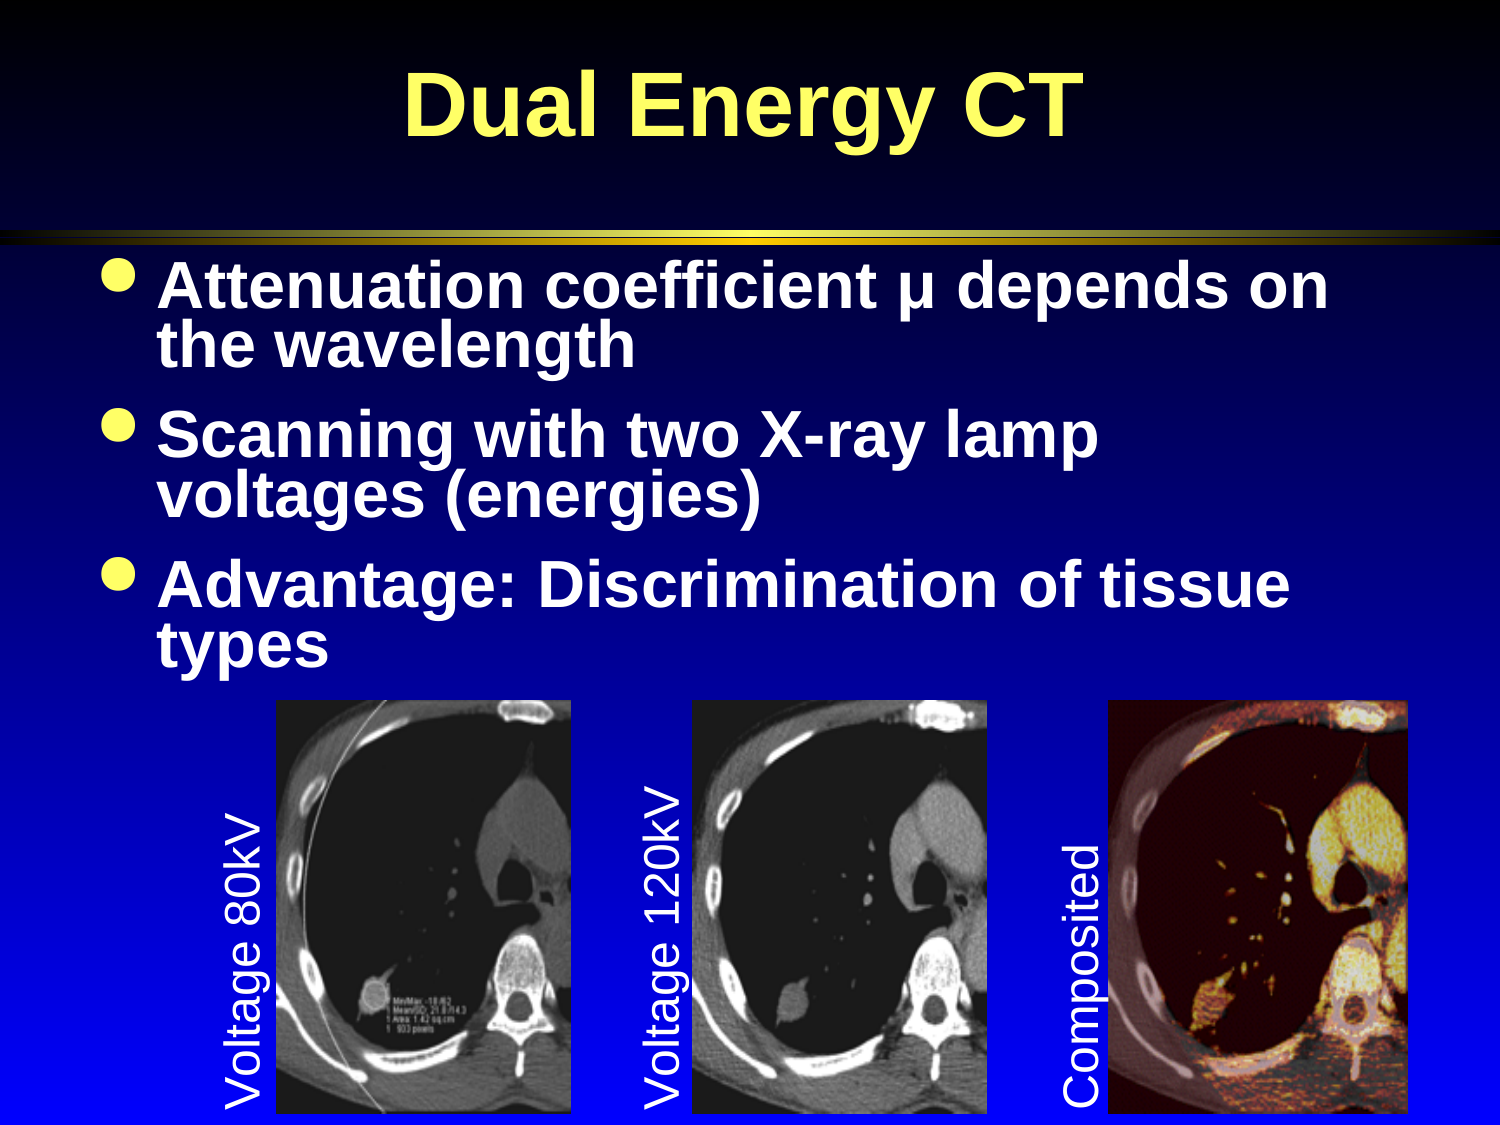

# Dual Energy CT
Attenuation coefficient μ depends on the wavelength
Scanning with two X-ray lamp voltages (energies)
Advantage: Discrimination of tissue types
Voltage 120kV
Voltage 80kV
Composited